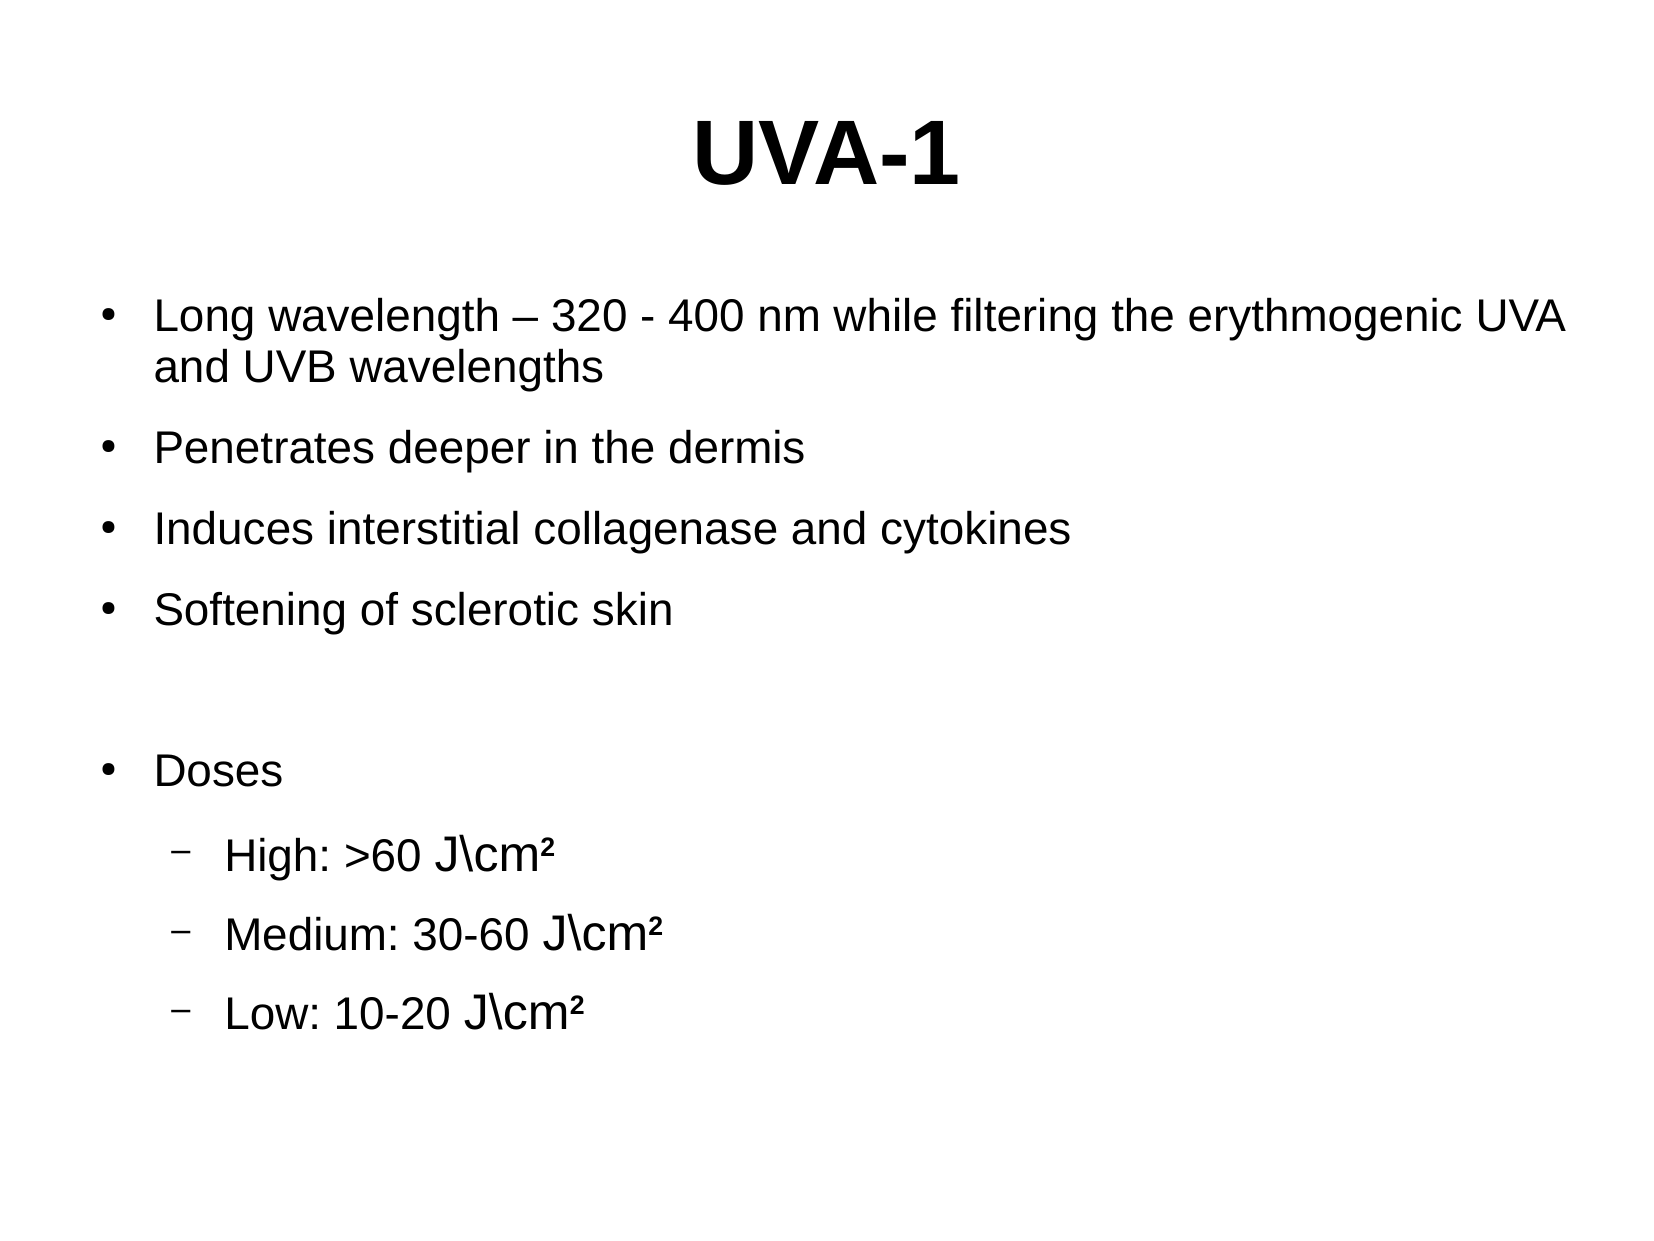

# UVA-1
Long wavelength – 320 - 400 nm while filtering the erythmogenic UVA and UVB wavelengths
Penetrates deeper in the dermis
Induces interstitial collagenase and cytokines
Softening of sclerotic skin
Doses
High: >60 J\cm2
Medium: 30-60 J\cm2
Low: 10-20 J\cm2